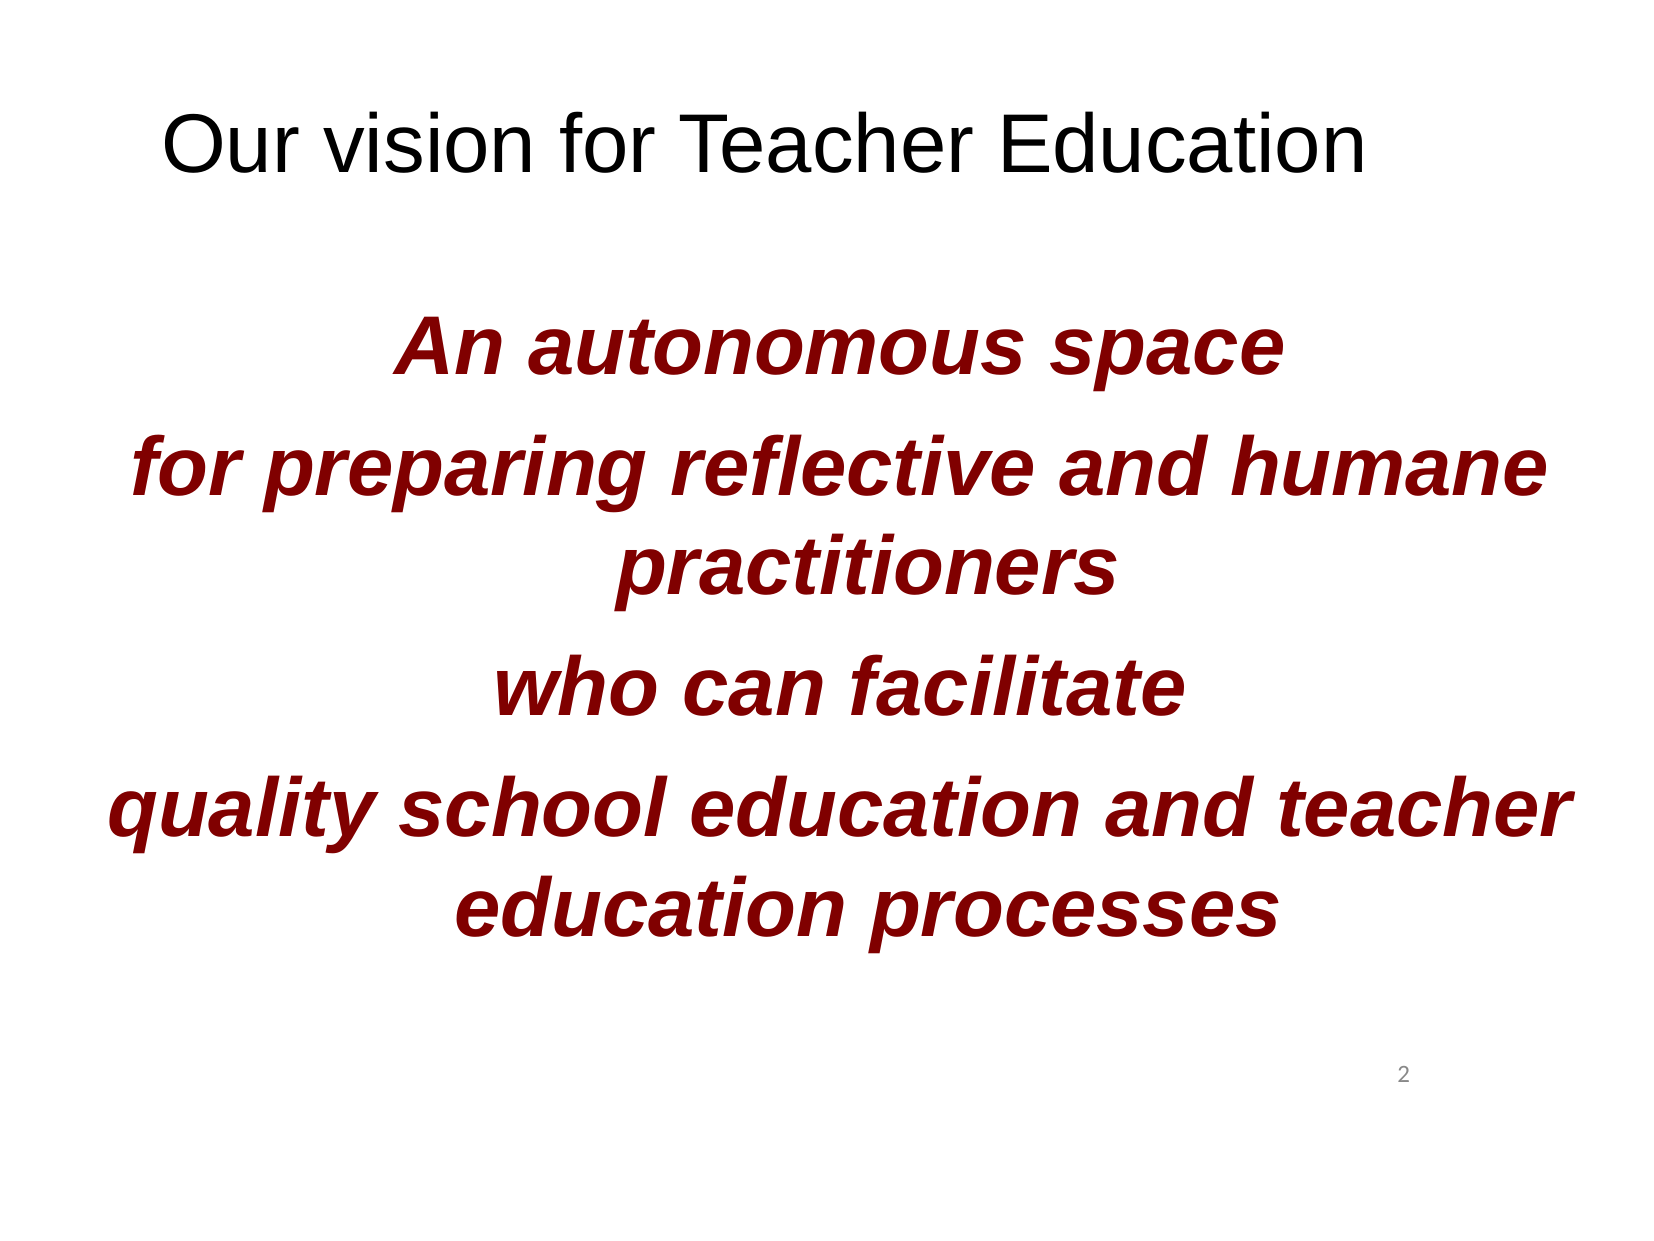

# Our vision for Teacher Education
An autonomous space
for preparing reflective and humane practitioners
who can facilitate
quality school education and teacher education processes